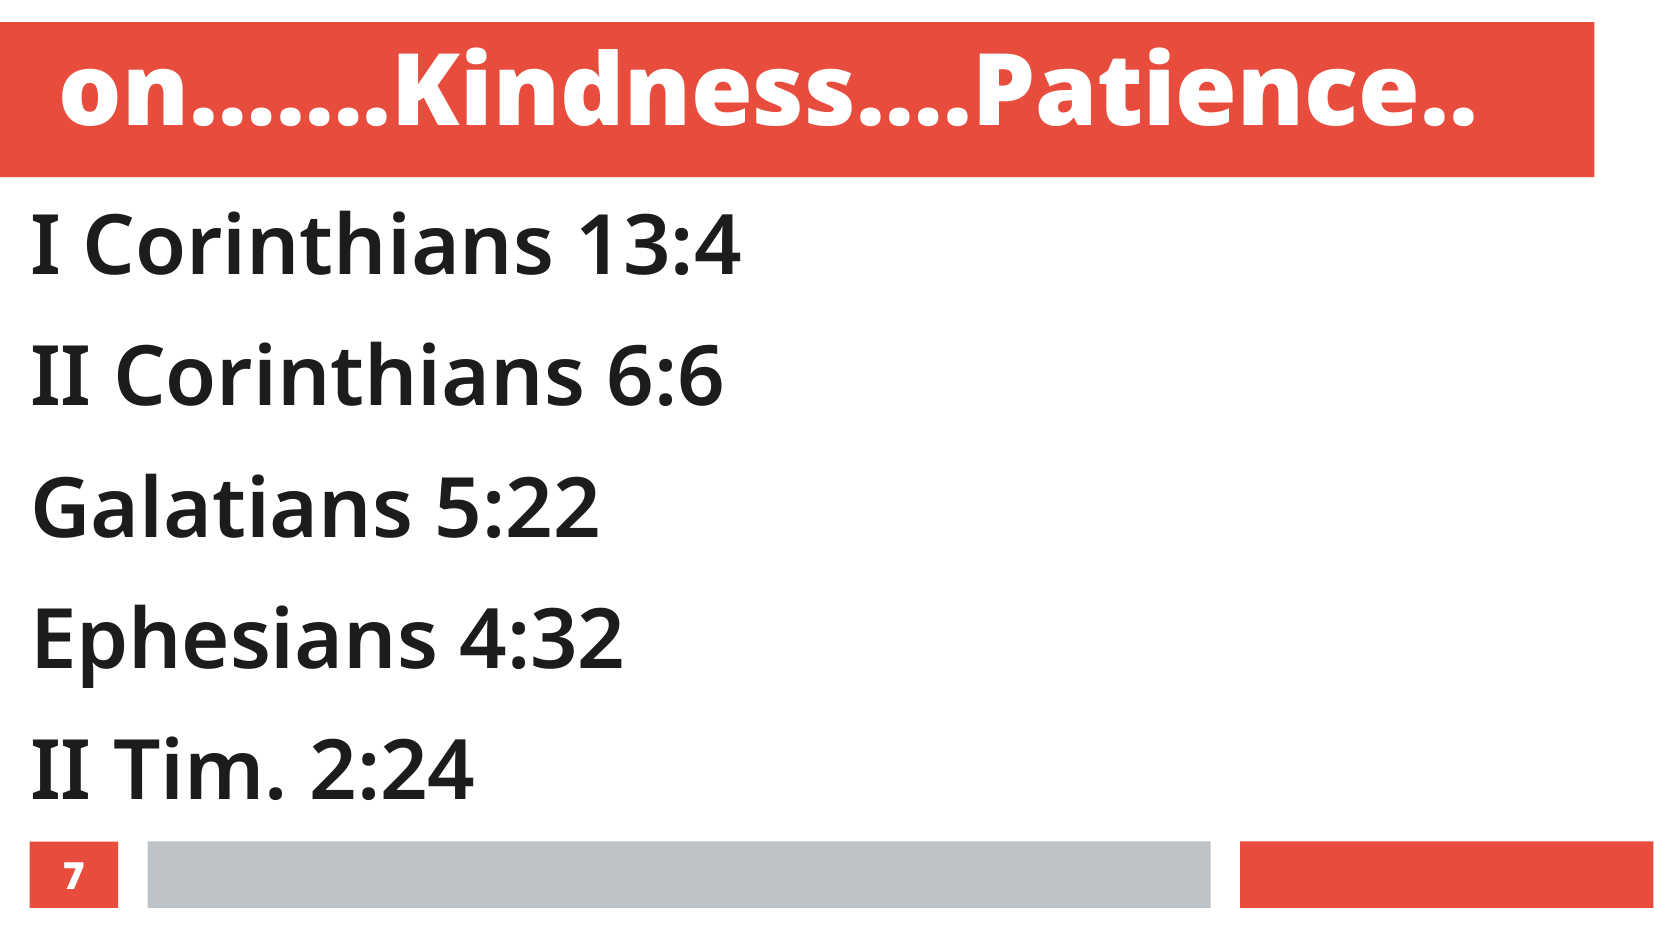

# Put on…….Kindness….Patience..
I Corinthians 13:4
II Corinthians 6:6
Galatians 5:22
Ephesians 4:32
II Tim. 2:24
7